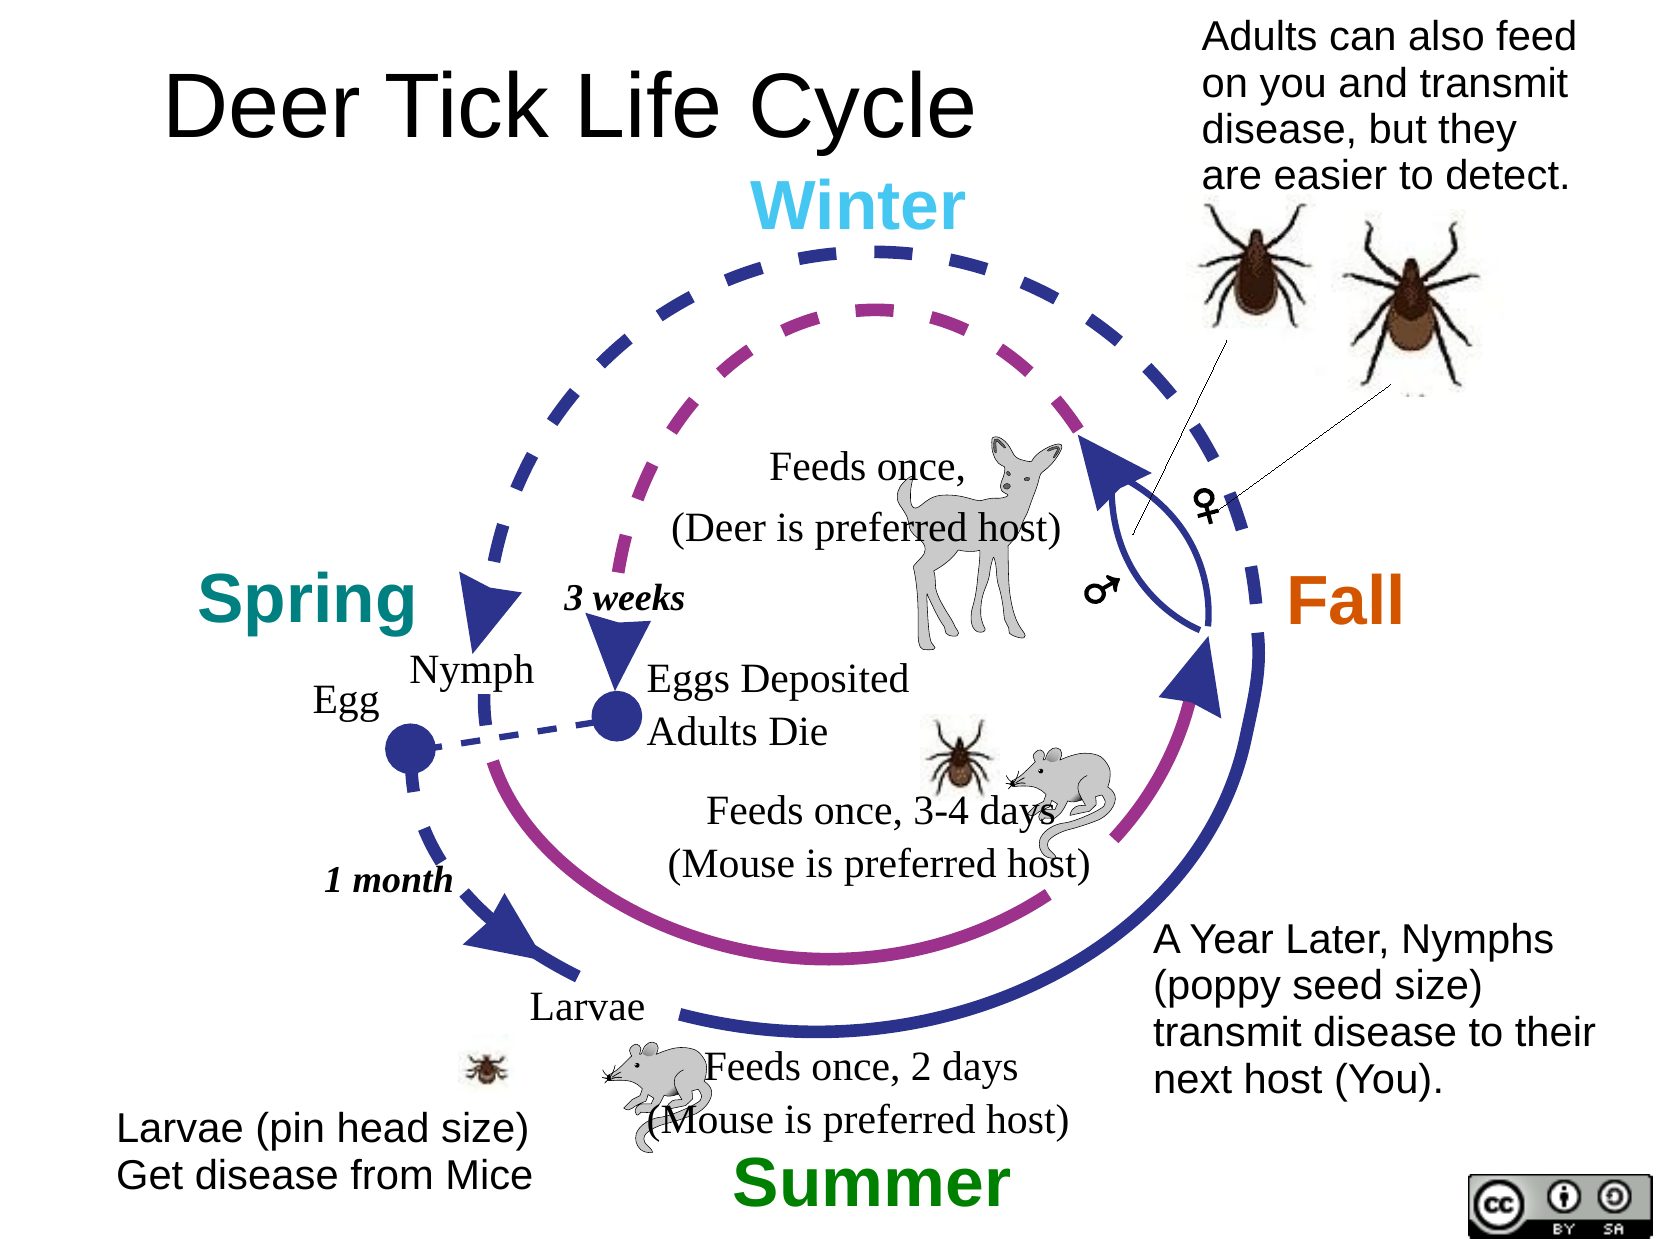

# Deer Tick Life Cycle
Adults can also feed
on you and transmit
disease, but they
are easier to detect.
A Year Later, Nymphs
(poppy seed size)
transmit disease to their
next host (You).
Larvae (pin head size)
Get disease from Mice